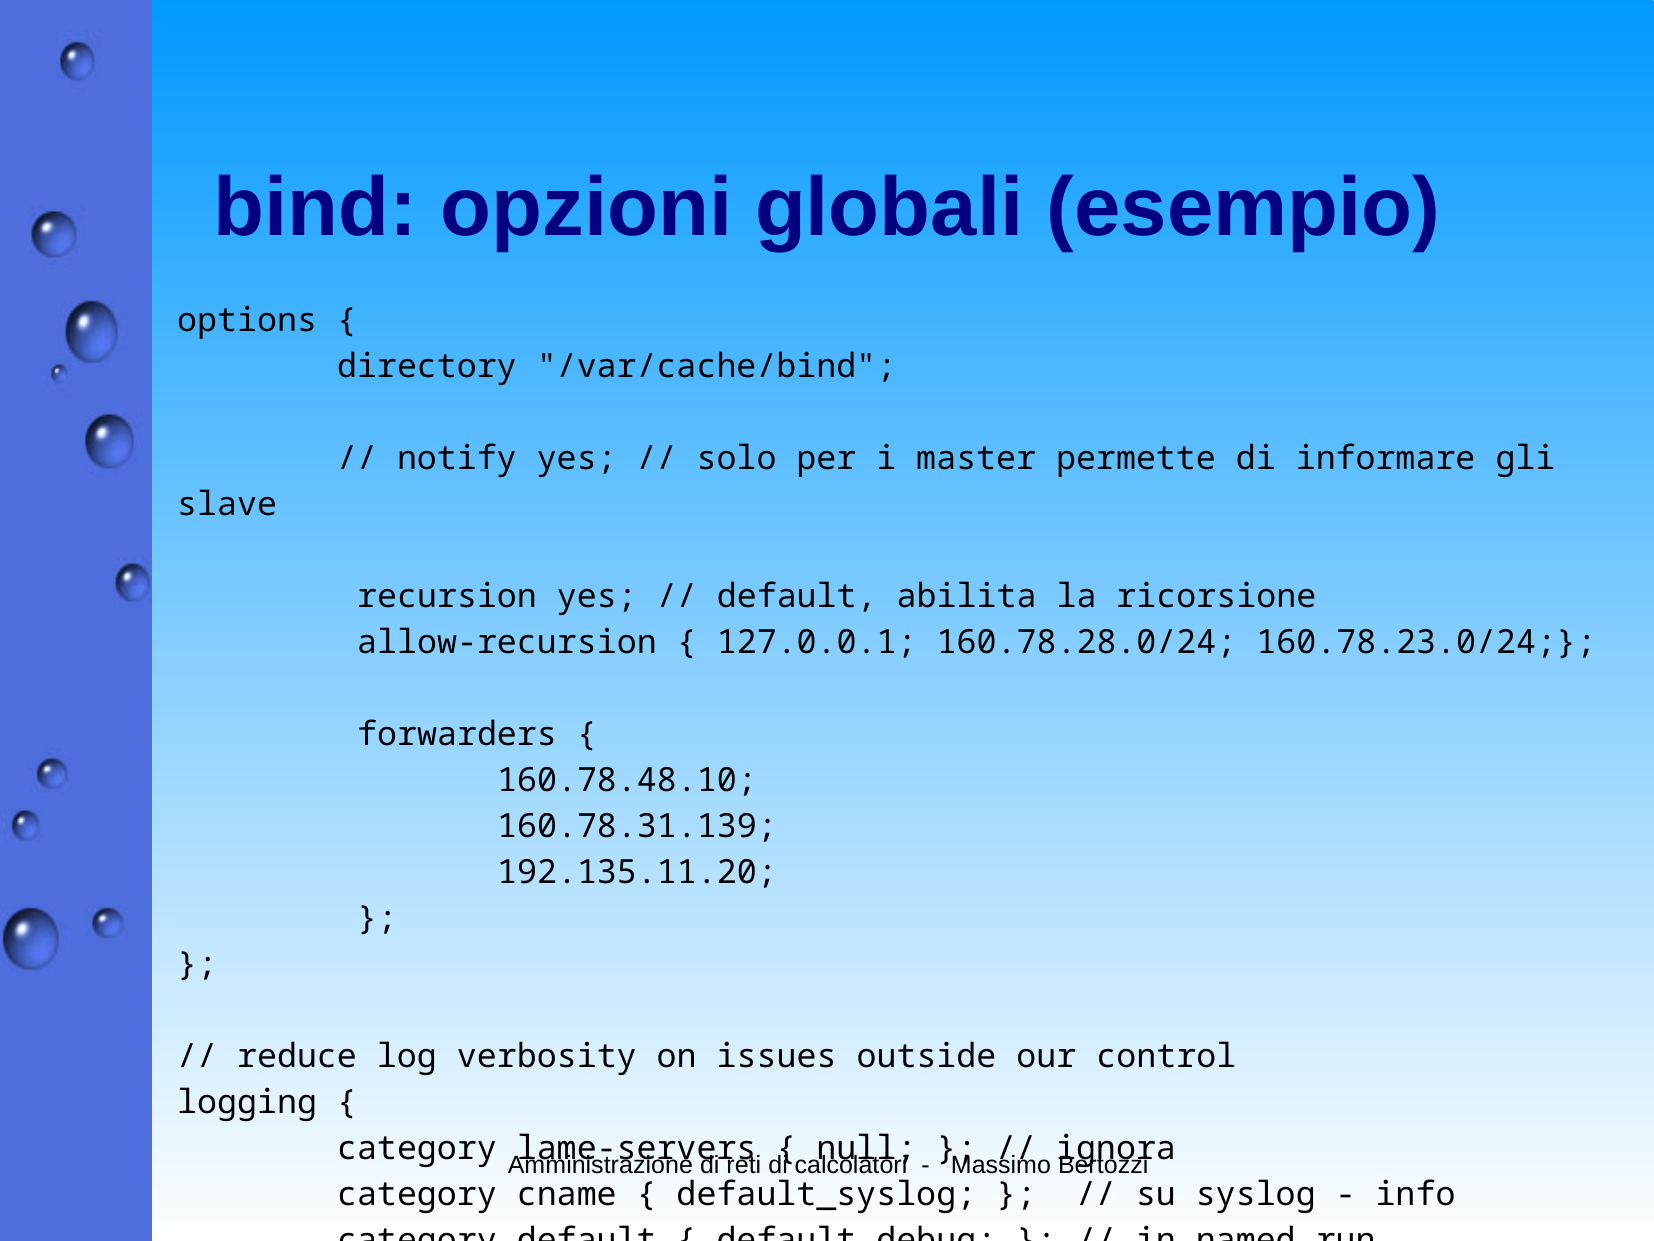

# bind: opzioni globali (esempio)
options {
 directory "/var/cache/bind";
 // notify yes; // solo per i master permette di informare gli slave
 recursion yes; // default, abilita la ricorsione
 allow-recursion { 127.0.0.1; 160.78.28.0/24; 160.78.23.0/24;};
 forwarders {
 160.78.48.10;
 160.78.31.139;
 192.135.11.20;
 };
};
// reduce log verbosity on issues outside our control
logging {
 category lame-servers { null; }; // ignora
 category cname { default_syslog; }; // su syslog - info
 category default { default_debug; }; // in named.run
};